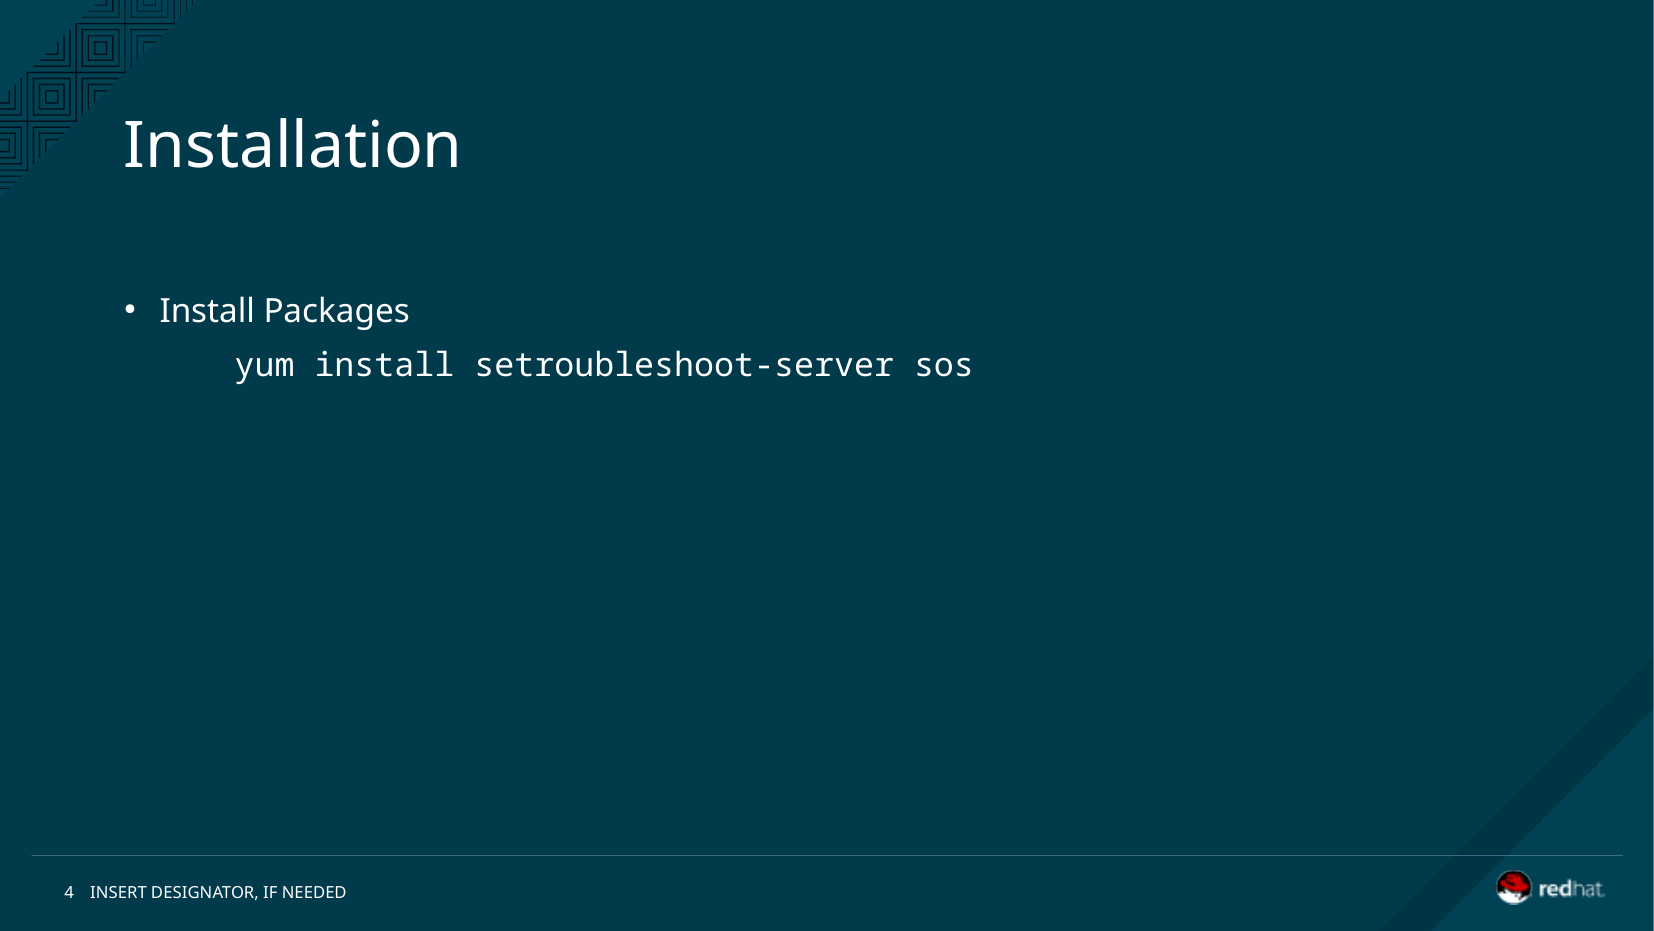

# Installation
Install Packages
	yum install setroubleshoot-server sos
4
INSERT DESIGNATOR, IF NEEDED